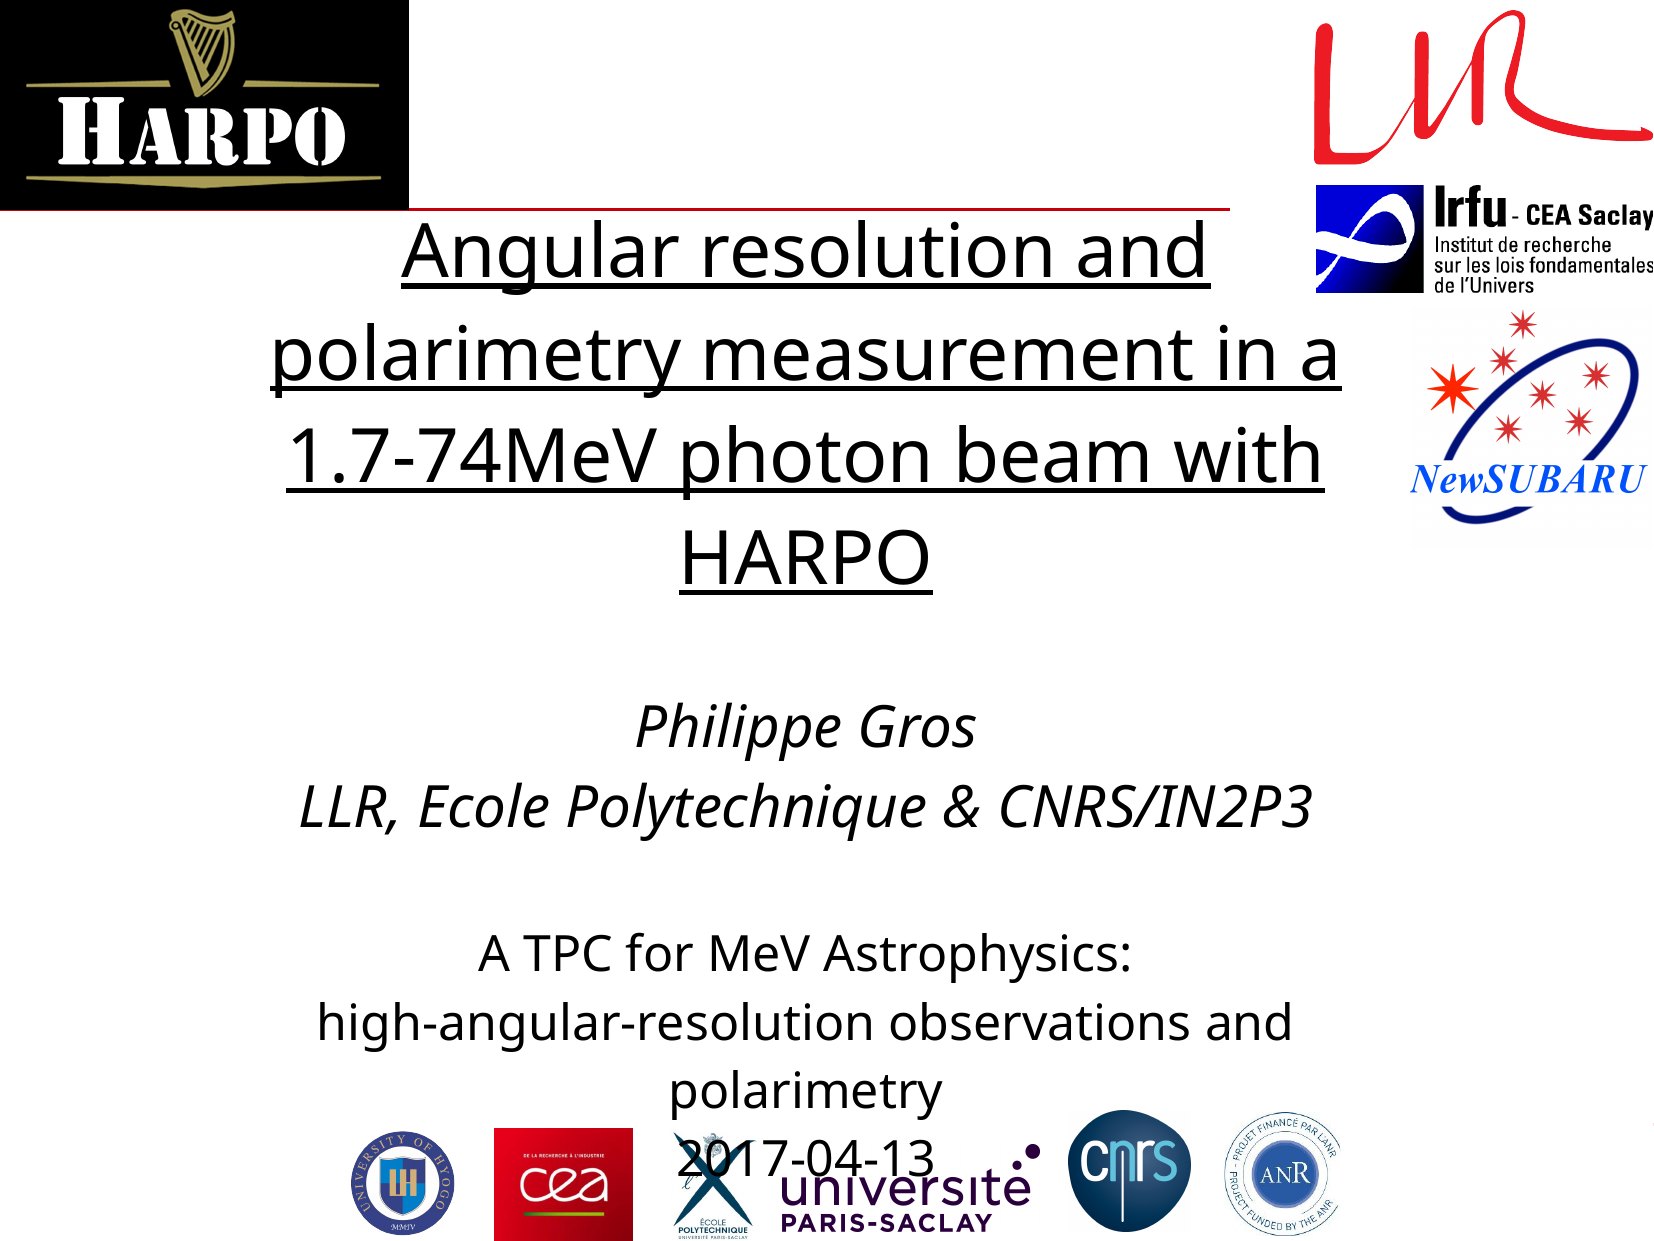

# Angular resolution and polarimetry measurement in a 1.7-74MeV photon beam with HARPO Philippe Gros LLR, Ecole Polytechnique & CNRS/IN2P3 A TPC for MeV Astrophysics: high-angular-resolution observations and polarimetry 2017-04-13